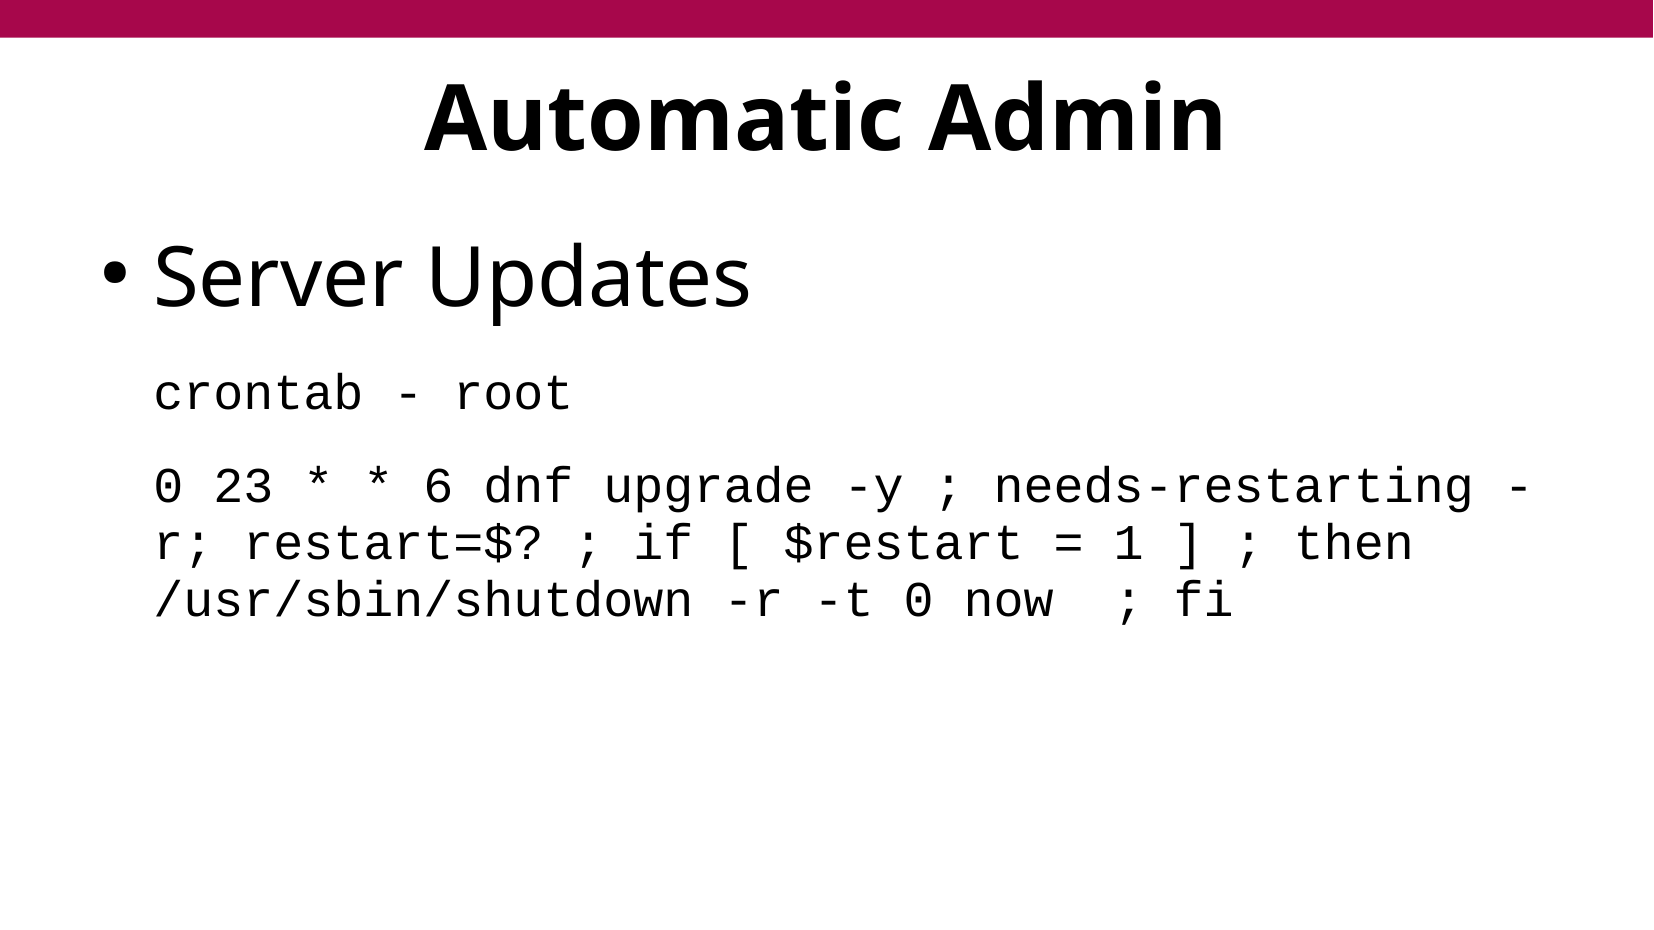

# Automatic Admin
Server Updates
crontab - root
0 23 * * 6 dnf upgrade -y ; needs-restarting -r; restart=$? ; if [ $restart = 1 ] ; then /usr/sbin/shutdown -r -t 0 now ; fi